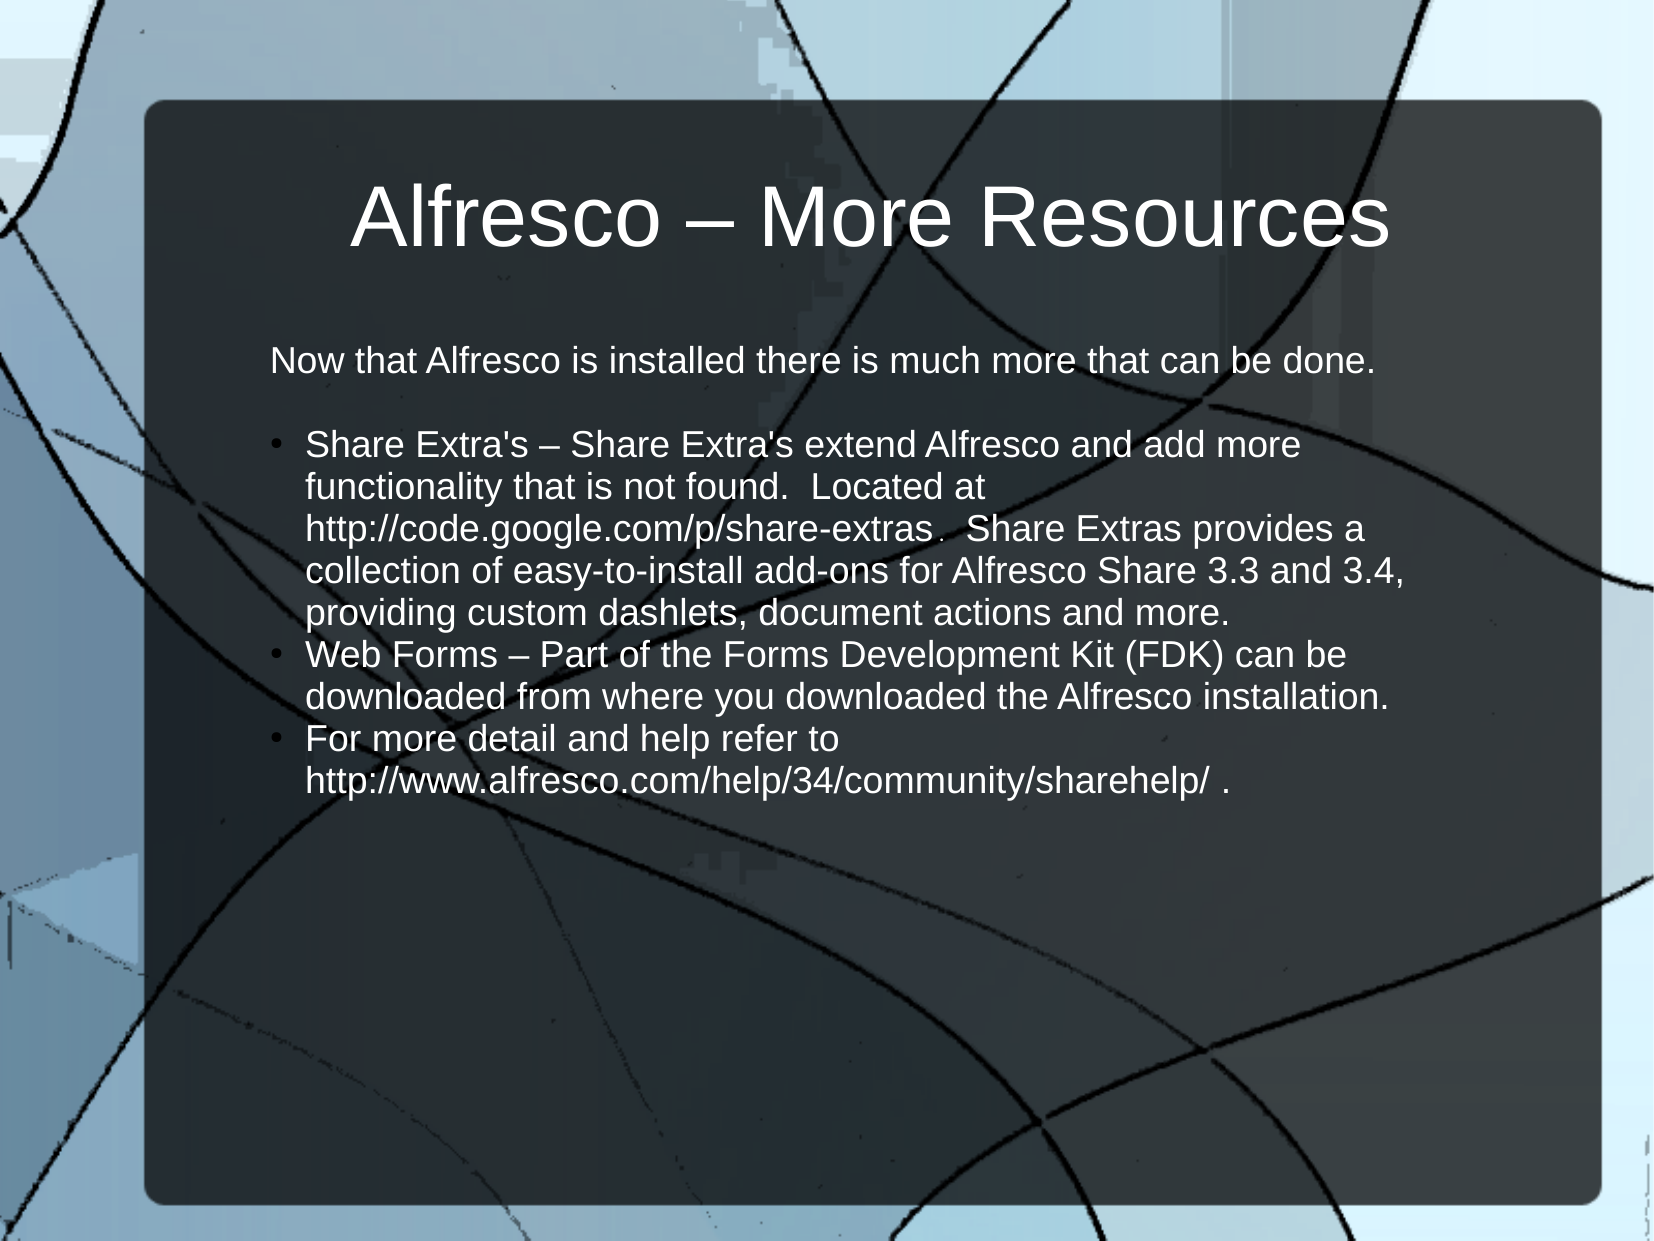

# Alfresco – More Resources
Now that Alfresco is installed there is much more that can be done.
Share Extra's – Share Extra's extend Alfresco and add more functionality that is not found. Located at http://code.google.com/p/share-extras . Share Extras provides a collection of easy-to-install add-ons for Alfresco Share 3.3 and 3.4, providing custom dashlets, document actions and more.
Web Forms – Part of the Forms Development Kit (FDK) can be downloaded from where you downloaded the Alfresco installation.
For more detail and help refer to http://www.alfresco.com/help/34/community/sharehelp/ .